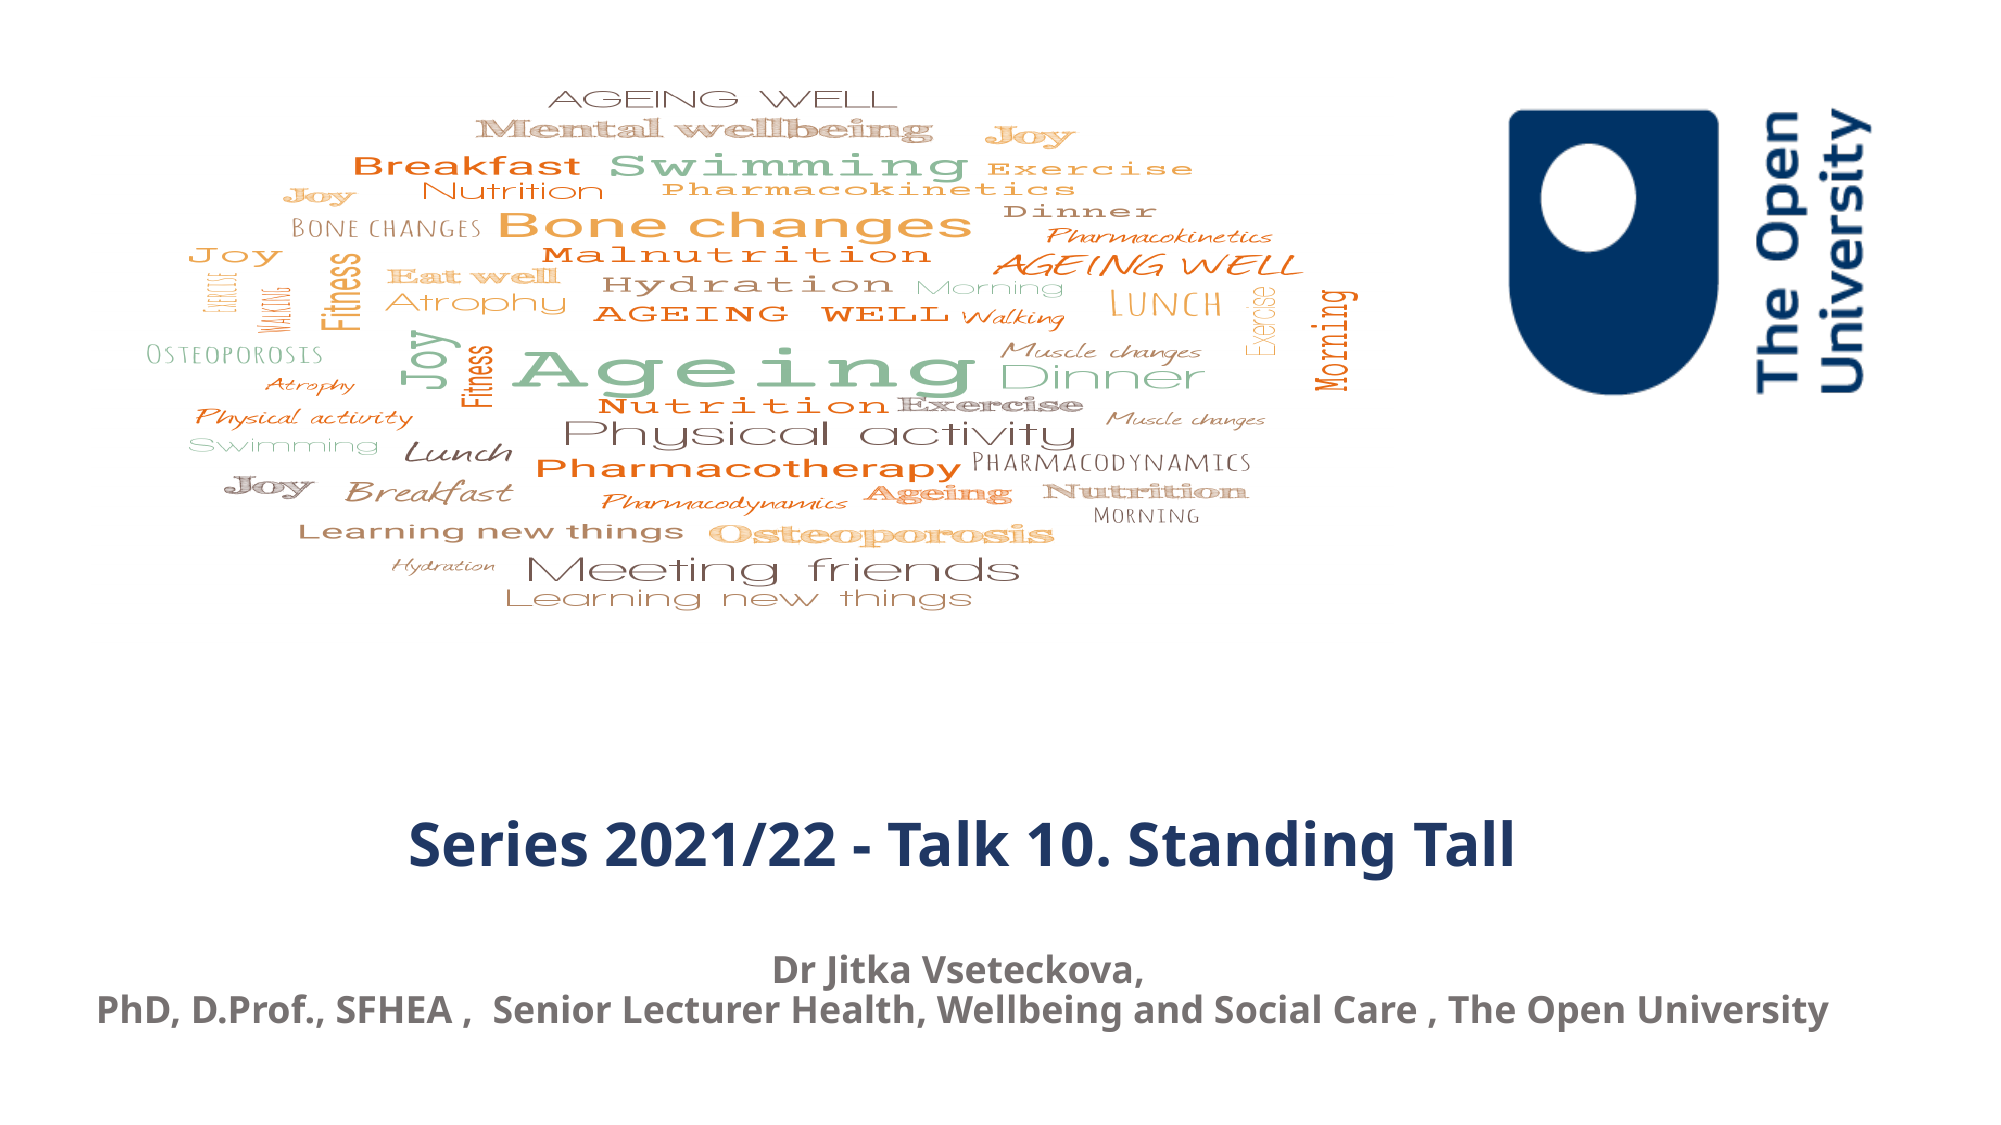

# Series 2021/22 - Talk 10. Standing Tall Dr Jitka Vseteckova, PhD, D.Prof., SFHEA , Senior Lecturer Health, Wellbeing and Social Care , The Open University